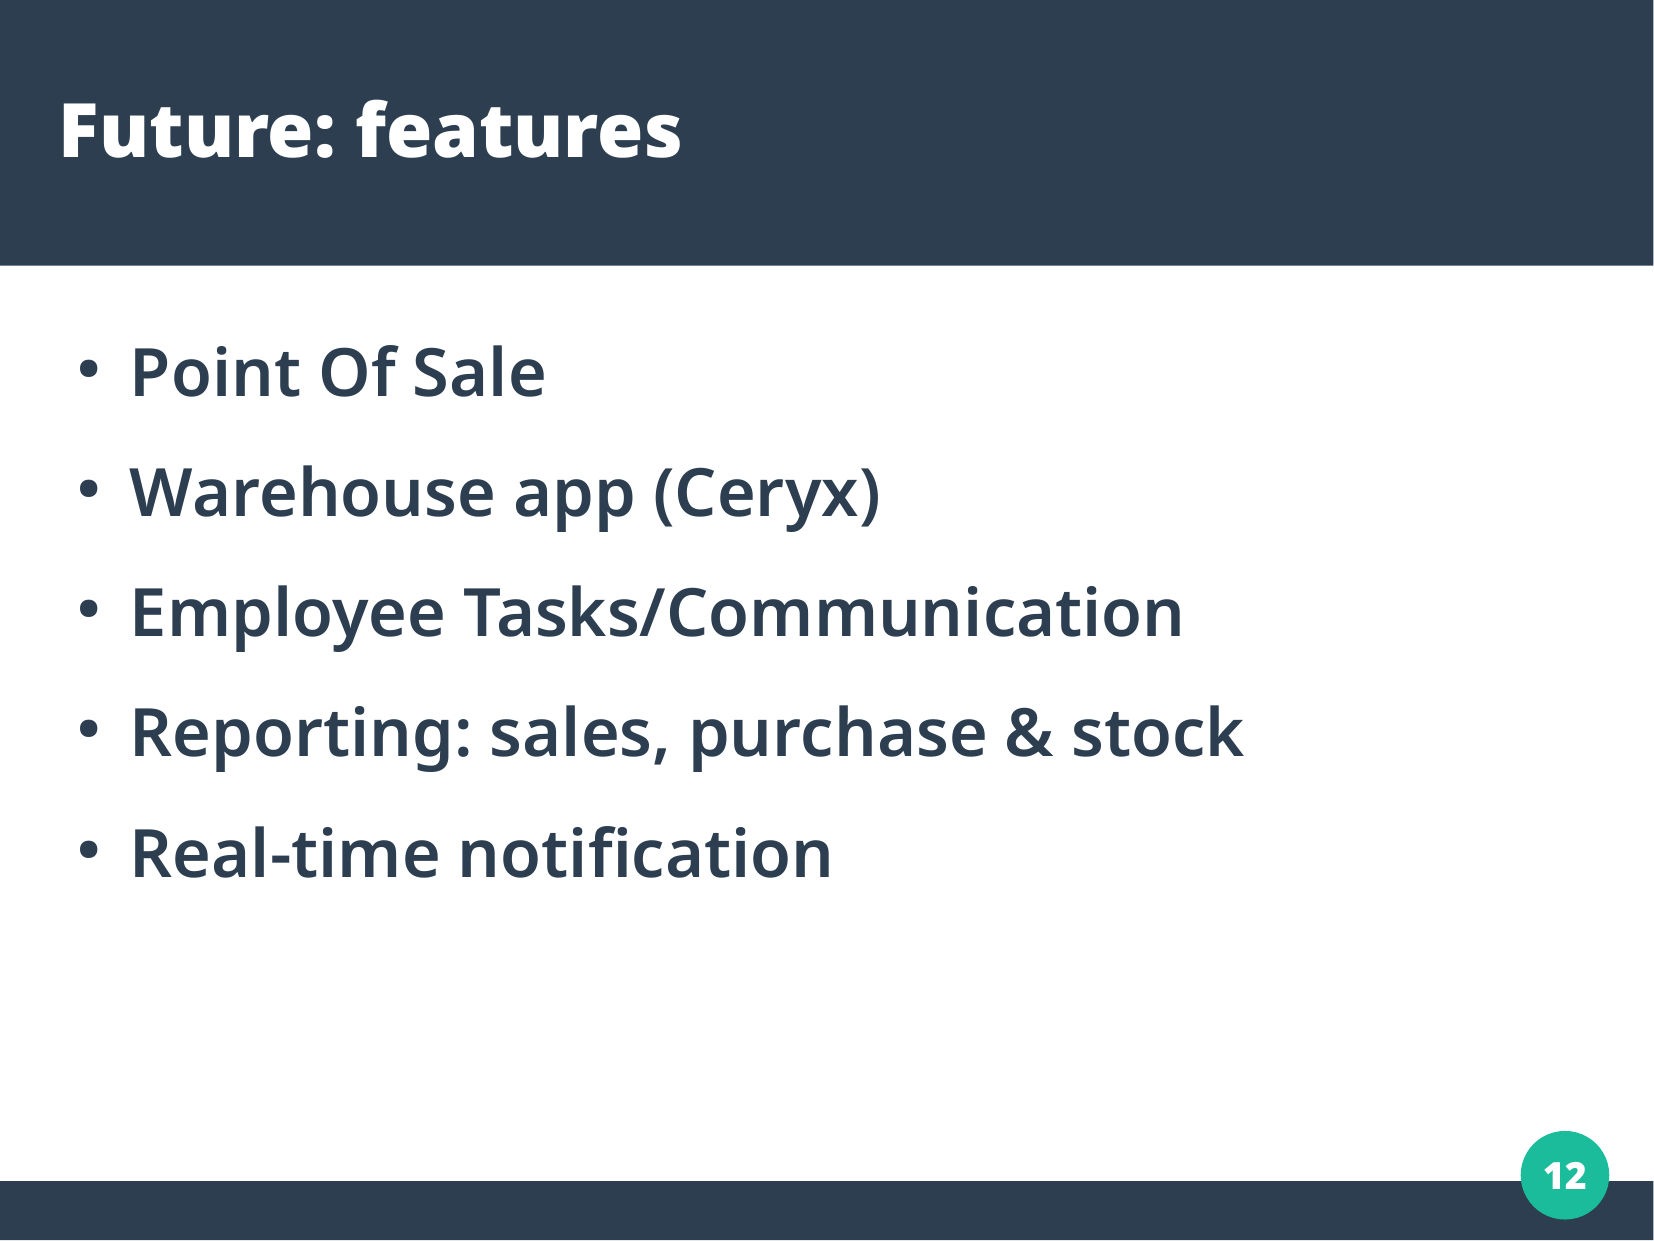

# Future: features
Point Of Sale
Warehouse app (Ceryx)
Employee Tasks/Communication
Reporting: sales, purchase & stock
Real-time notification
12